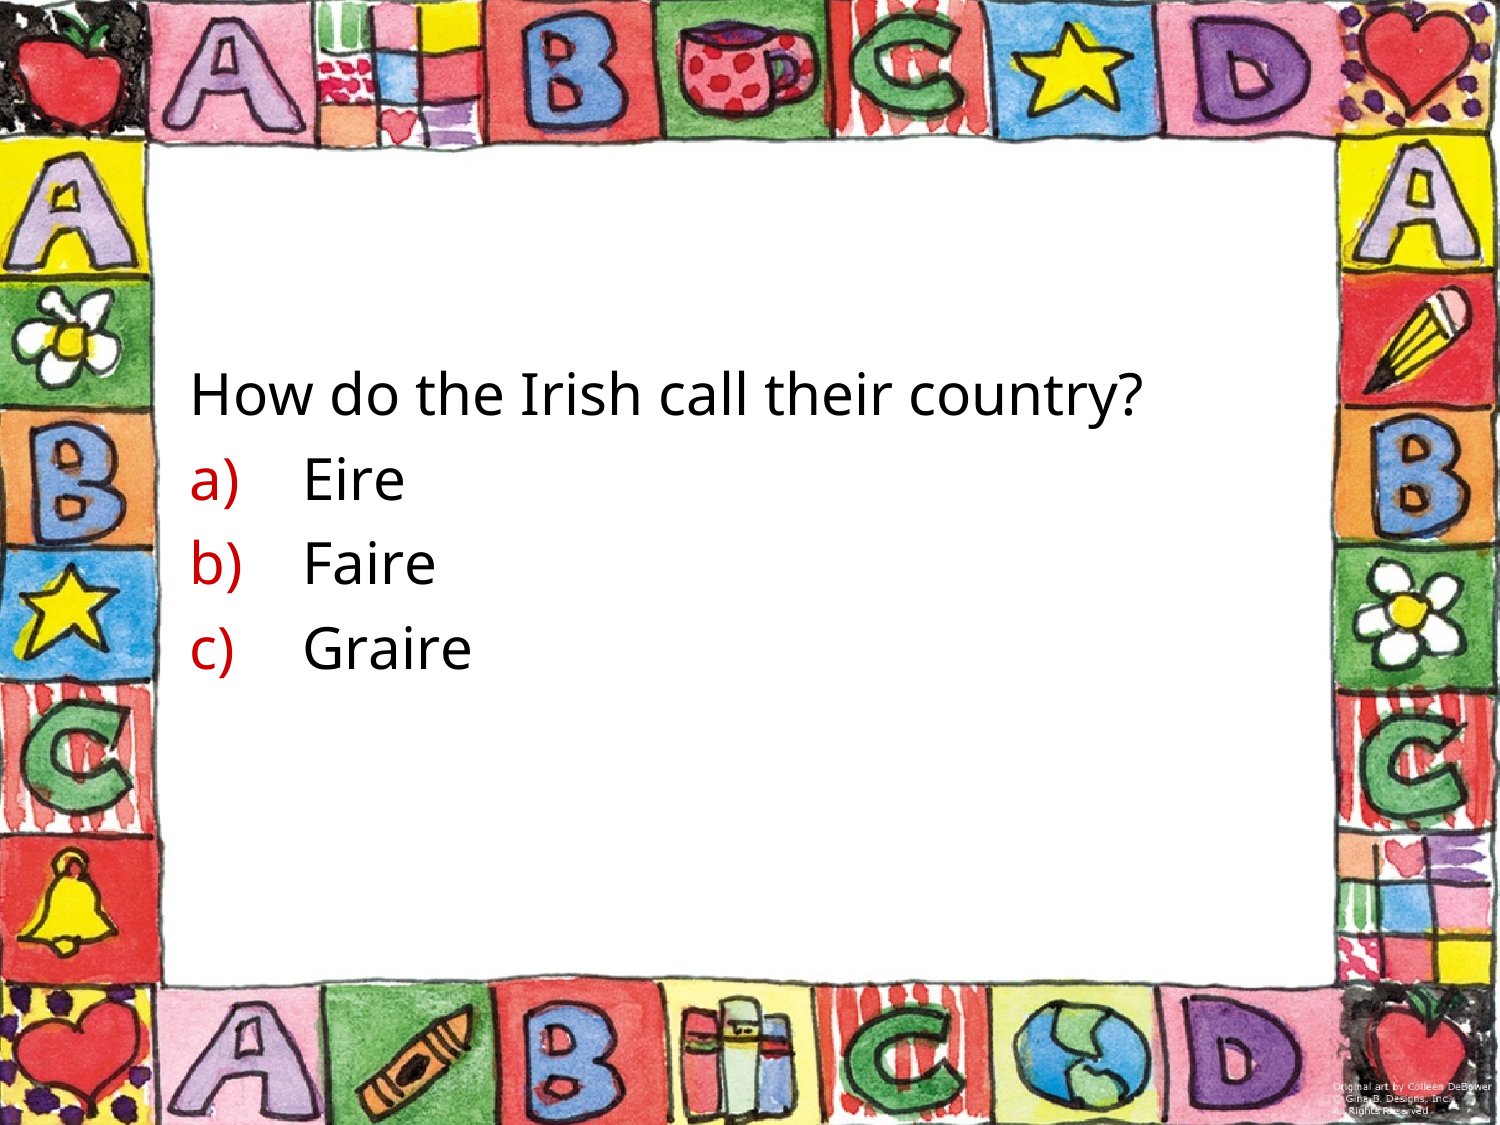

#
How do the Irish call their country?
Eire
Faire
Graire